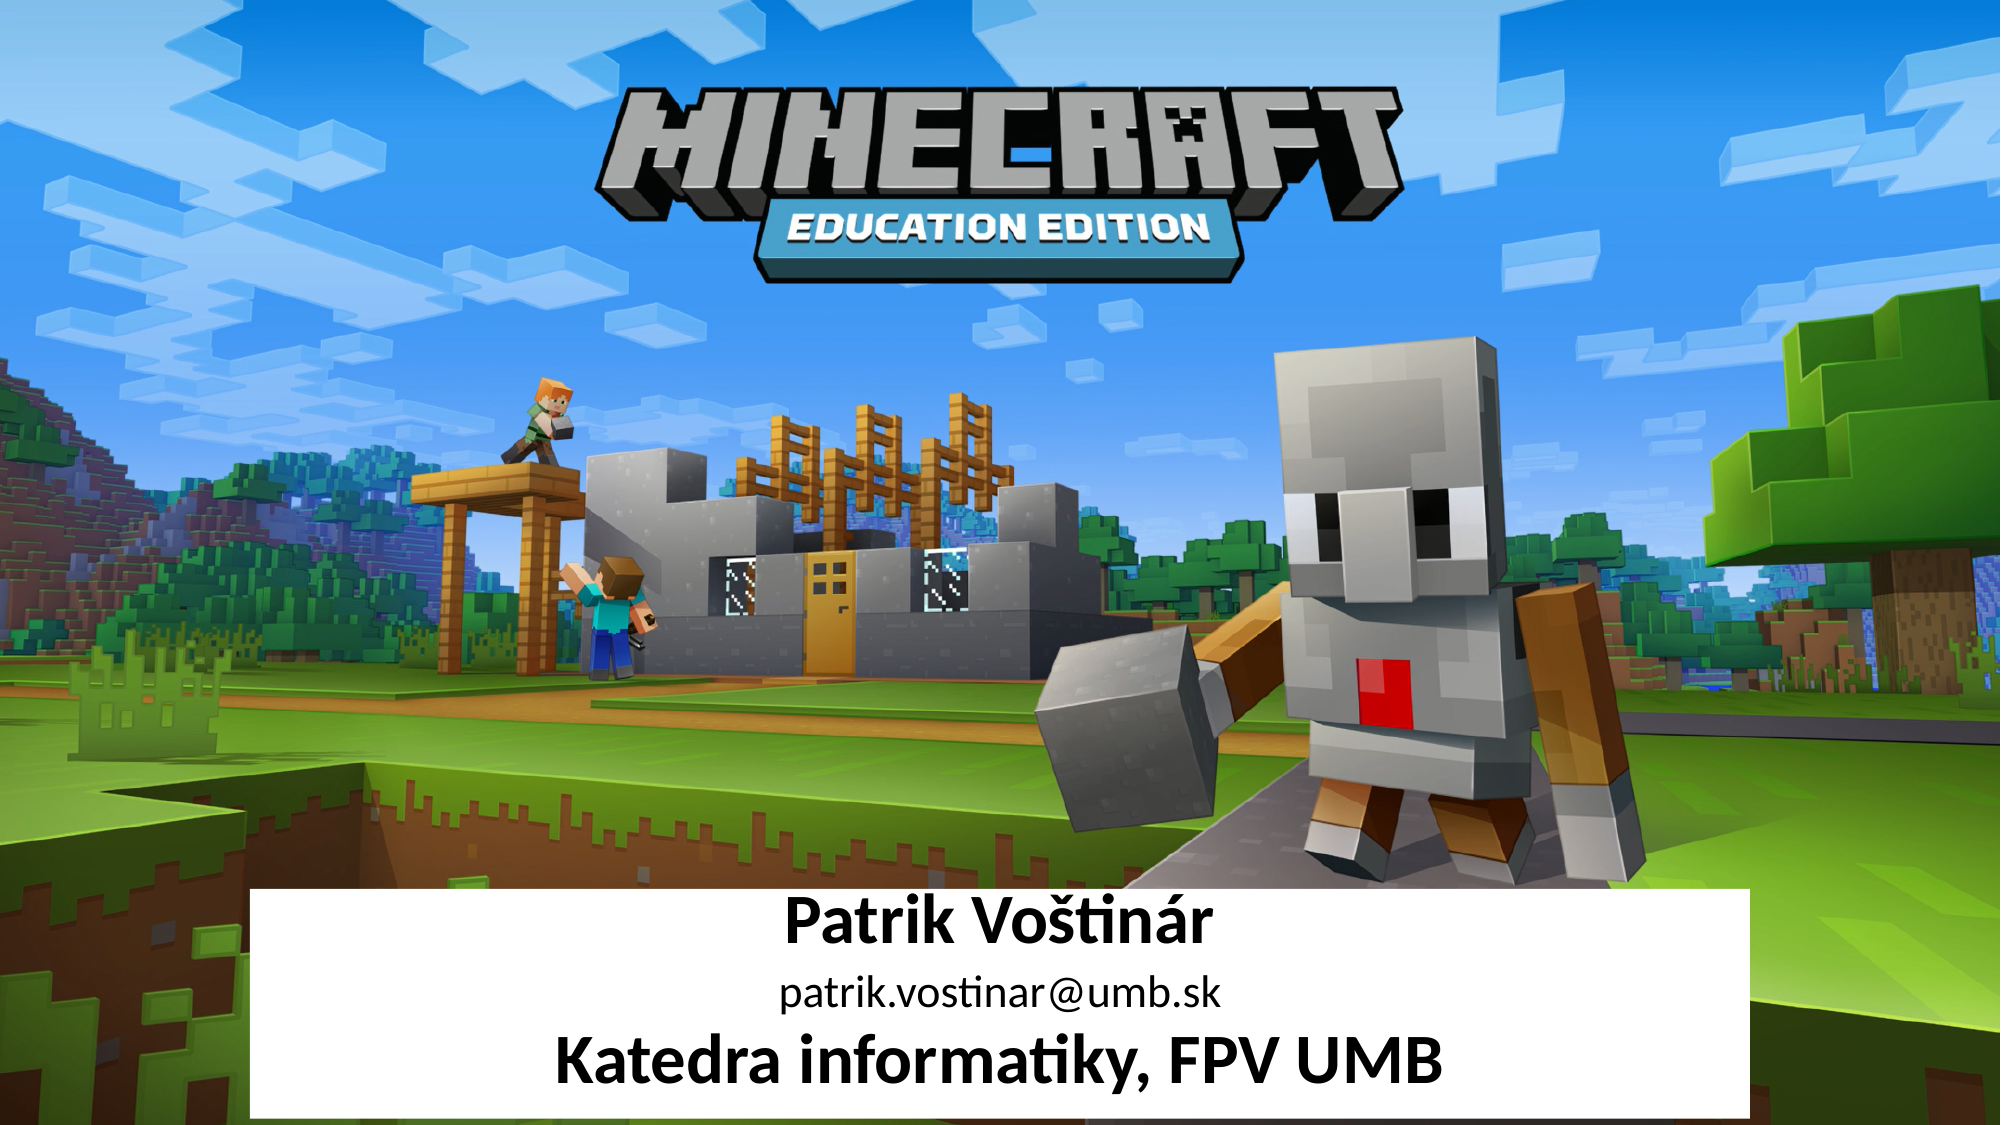

# Patrik Voštinár
patrik.vostinar@umb.sk
Katedra informatiky, FPV UMB